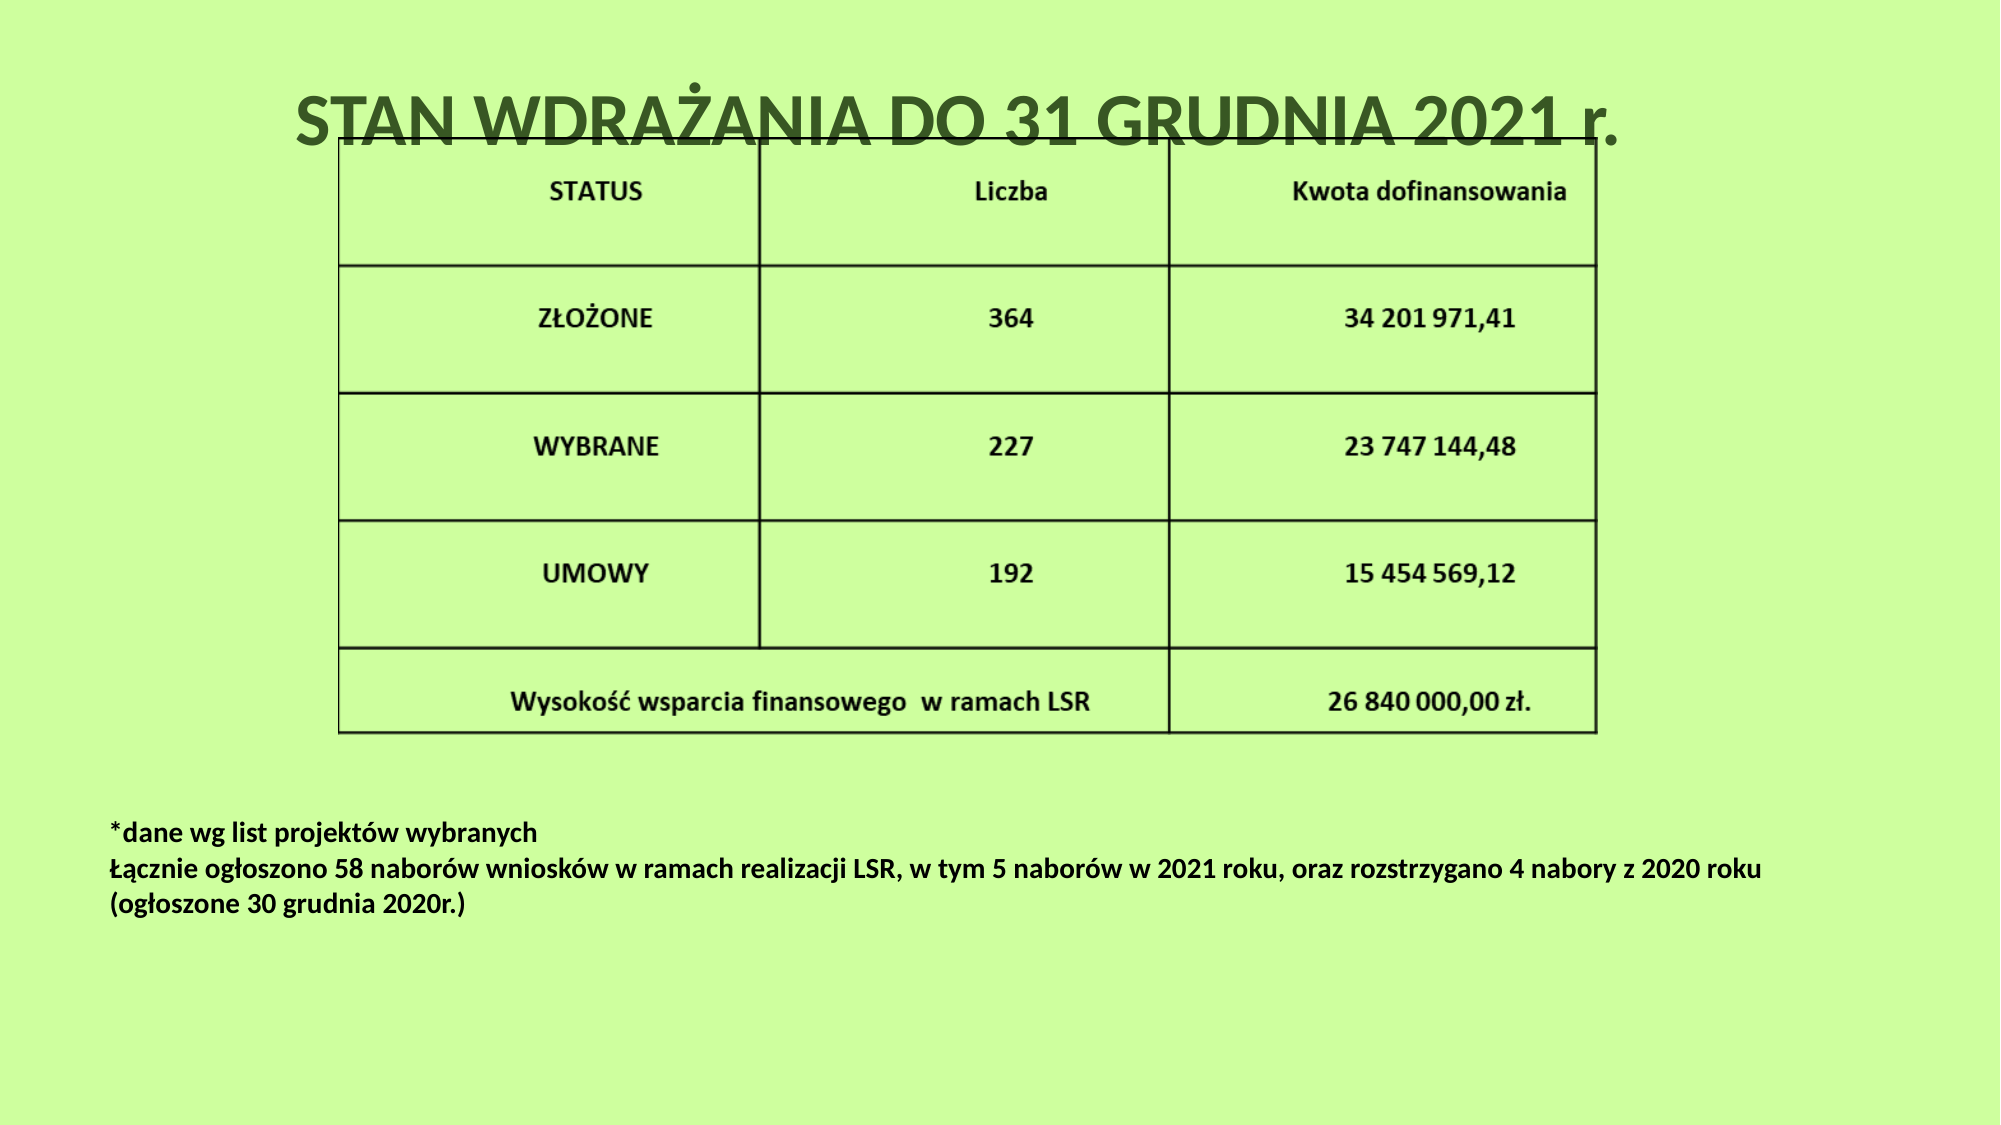

# STAN WDRAŻANIA DO 31 GRUDNIA 2021 r.
*dane wg list projektów wybranych
Łącznie ogłoszono 58 naborów wniosków w ramach realizacji LSR, w tym 5 naborów w 2021 roku, oraz rozstrzygano 4 nabory z 2020 roku (ogłoszone 30 grudnia 2020r.)